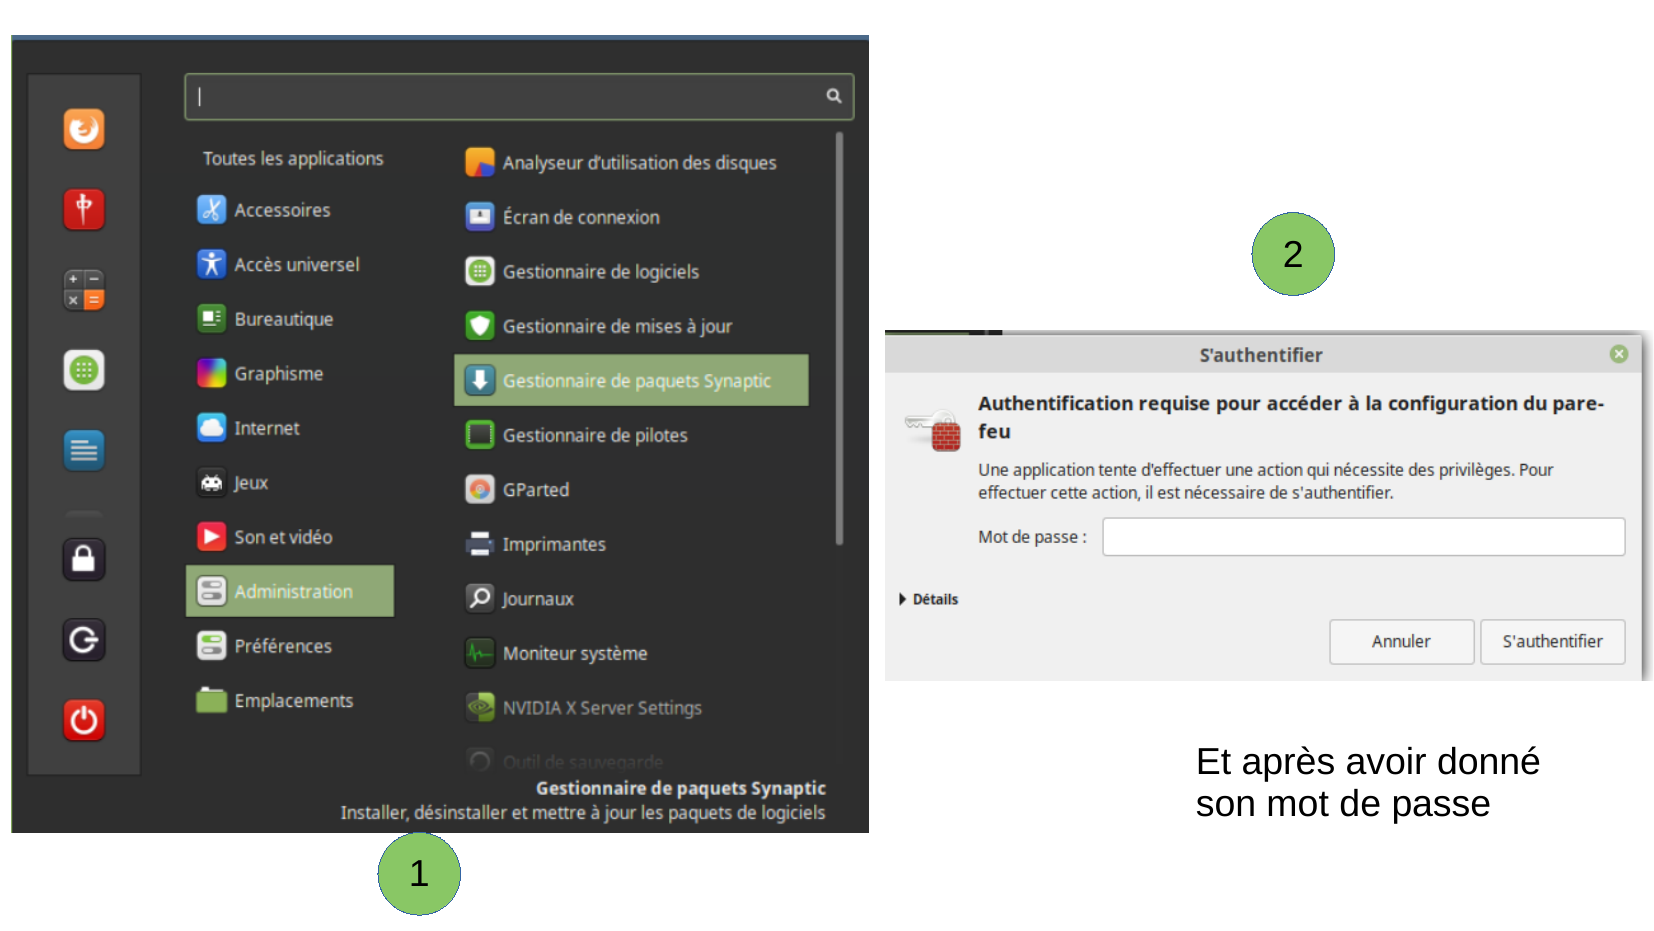

2
Et après avoir donné son mot de passe
1